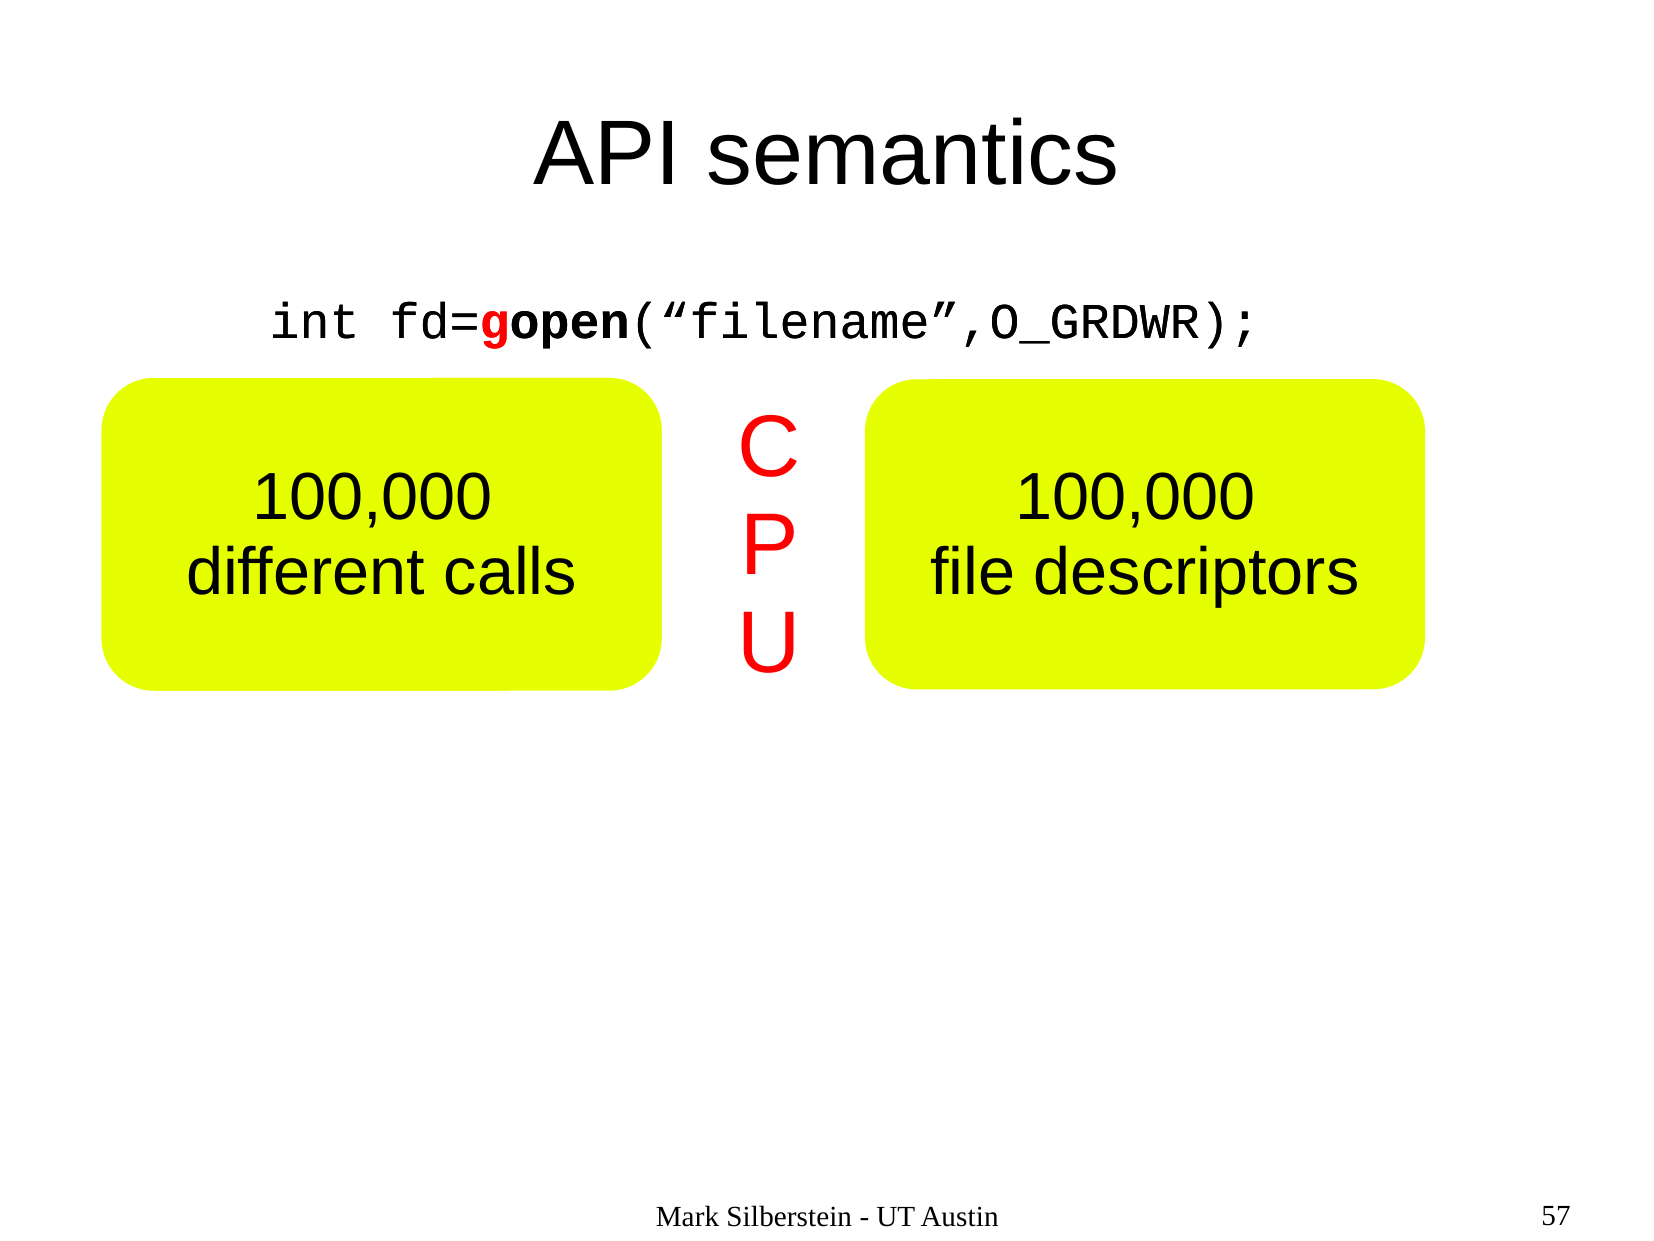

# API semantics
 int fd=gopen(“filename”,O_GRDWR);
 int fd=gopen(“filename”,O_GRDWR);
100,000
different calls
100,000
different calls
100,000
file descriptors
CPU
57
Mark Silberstein - UT Austin